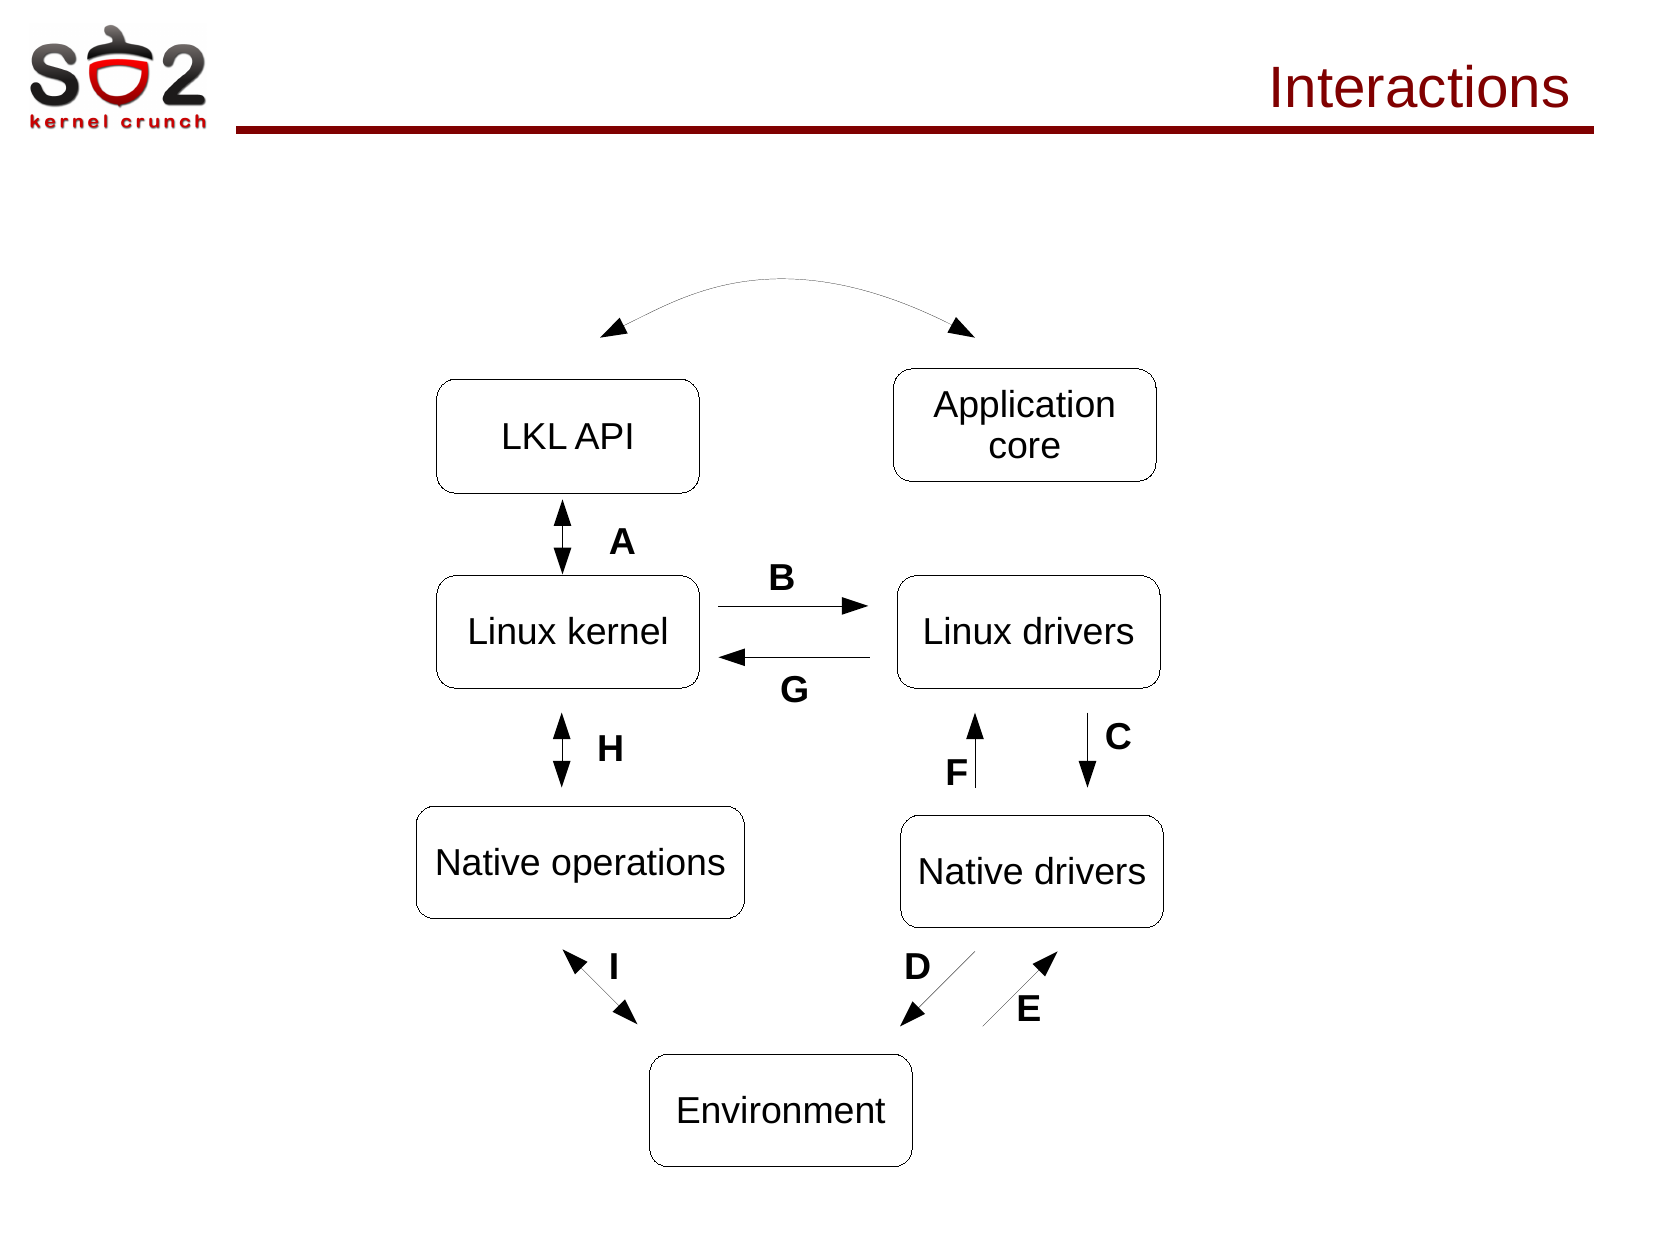

# Interactions
Application
core
LKL API
A
B
Linux kernel
Linux drivers
G
C
H
F
Native operations
Native drivers
I
D
E
Environment